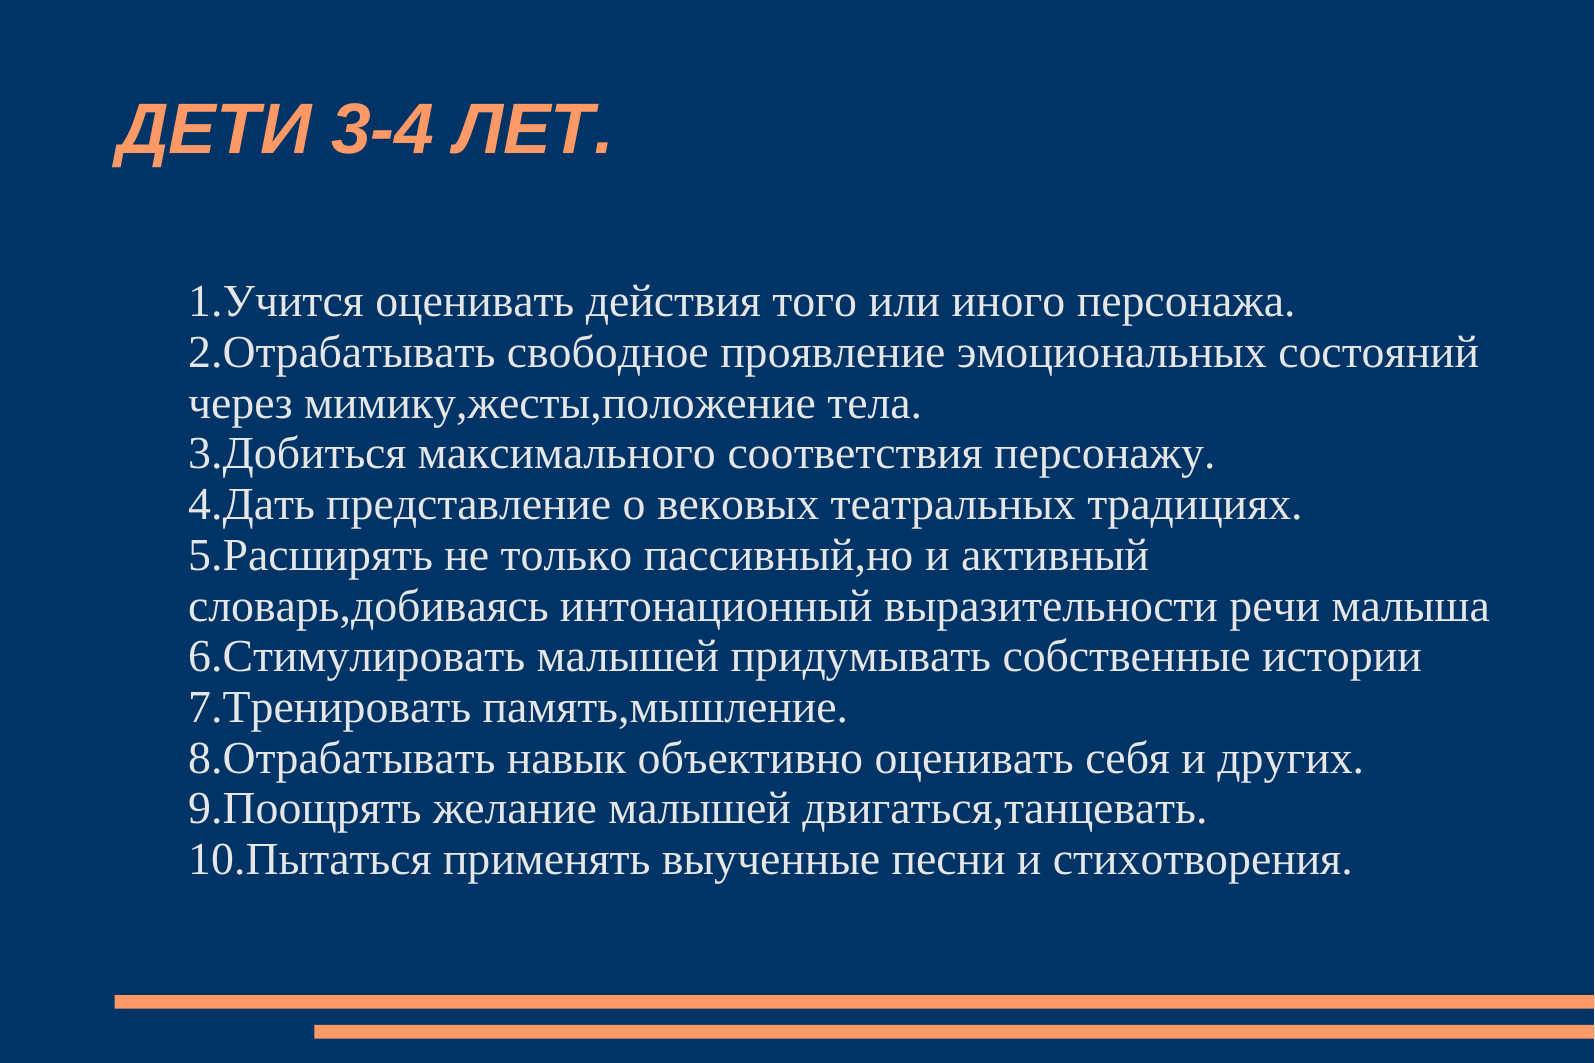

# ДЕТИ 3-4 ЛЕТ.
1.Учится оценивать действия того или иного персонажа.
2.Отрабатывать свободное проявление эмоциональных состояний через мимику,жесты,положение тела.
3.Добиться максимального соответствия персонажу.
4.Дать представление о вековых театральных традициях.
5.Расширять не только пассивный,но и активный словарь,добиваясь интонационный выразительности речи малыша
6.Стимулировать малышей придумывать собственные истории
7.Тренировать память,мышление.
8.Отрабатывать навык объективно оценивать себя и других.
9.Поощрять желание малышей двигаться,танцевать.
10.Пытаться применять выученные песни и стихотворения.